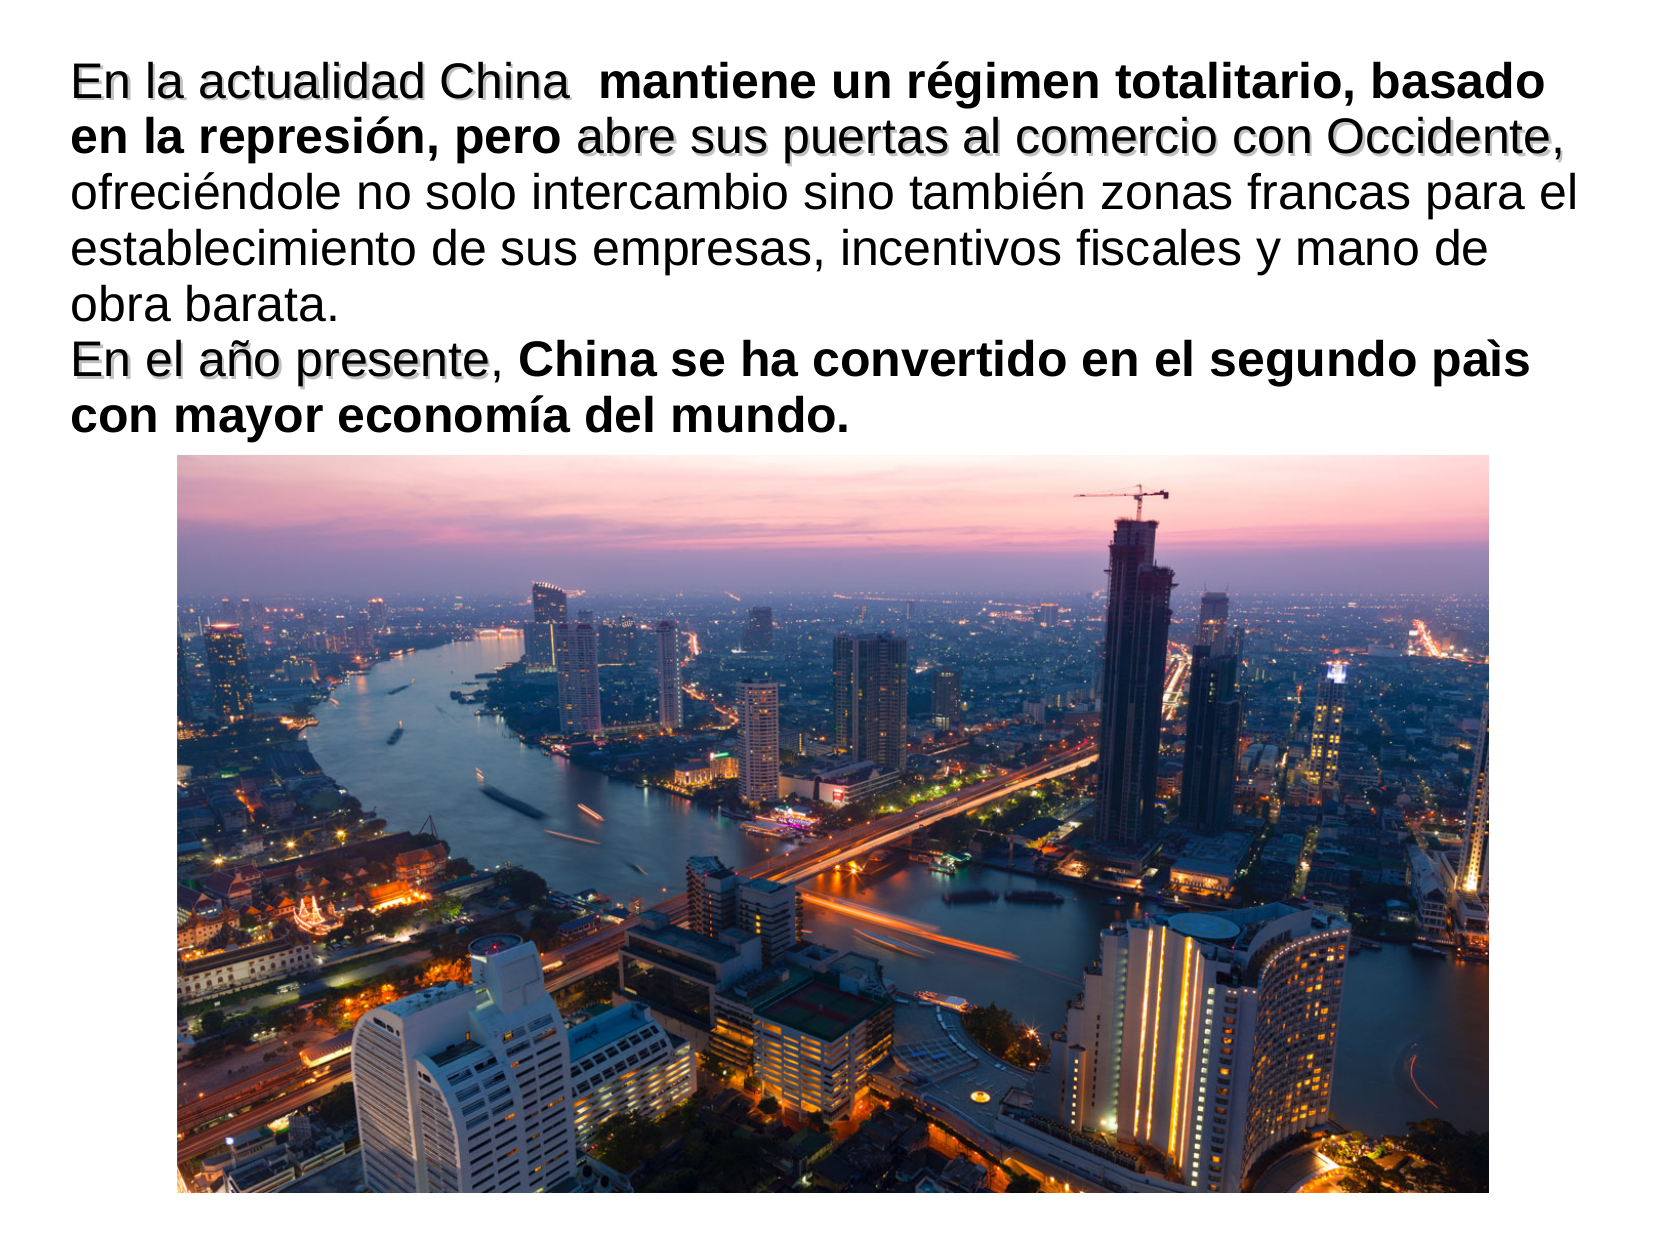

En la actualidad China mantiene un régimen totalitario, basado en la represión, pero abre sus puertas al comercio con Occidente, ofreciéndole no solo intercambio sino también zonas francas para el establecimiento de sus empresas, incentivos fiscales y mano de obra barata.
En el año presente, China se ha convertido en el segundo paìs con mayor economía del mundo.